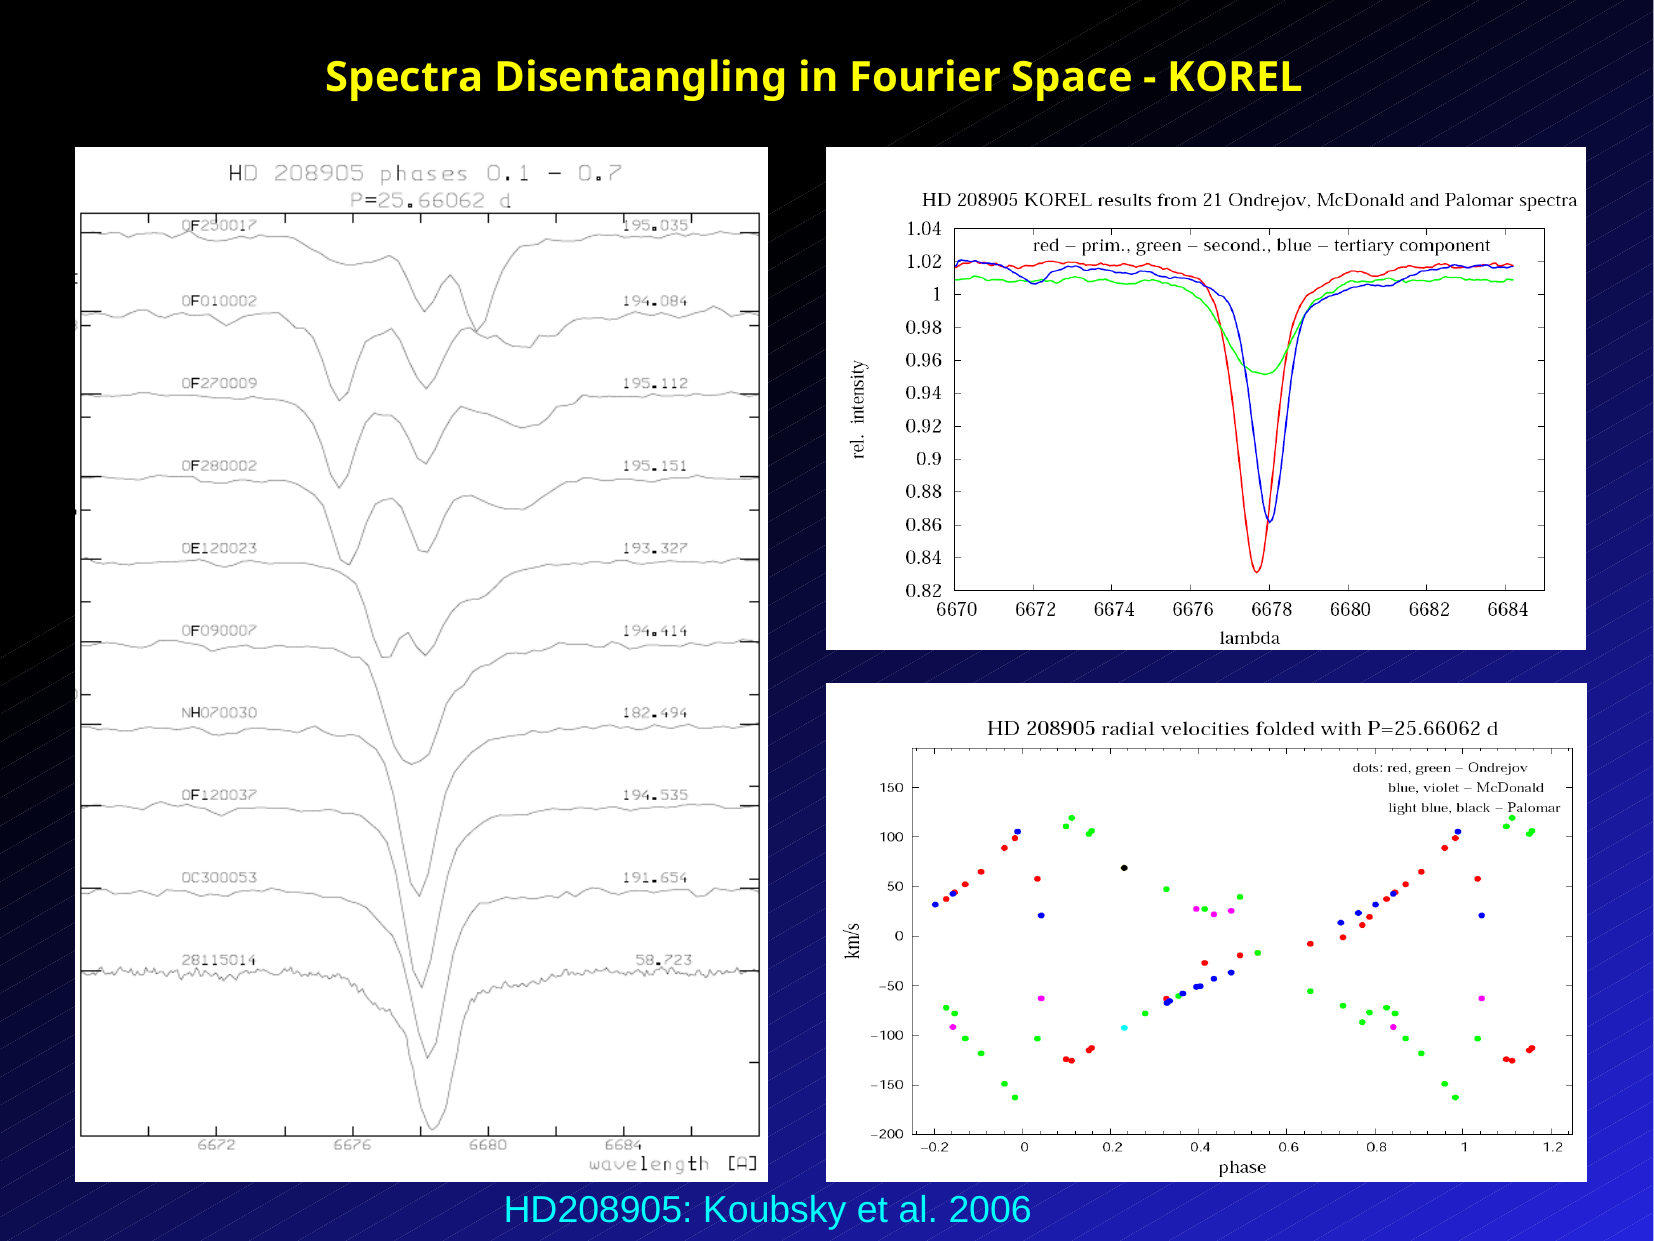

# Spectra Disentangling in Fourier Space - KOREL
HD208905: Koubsky et al. 2006